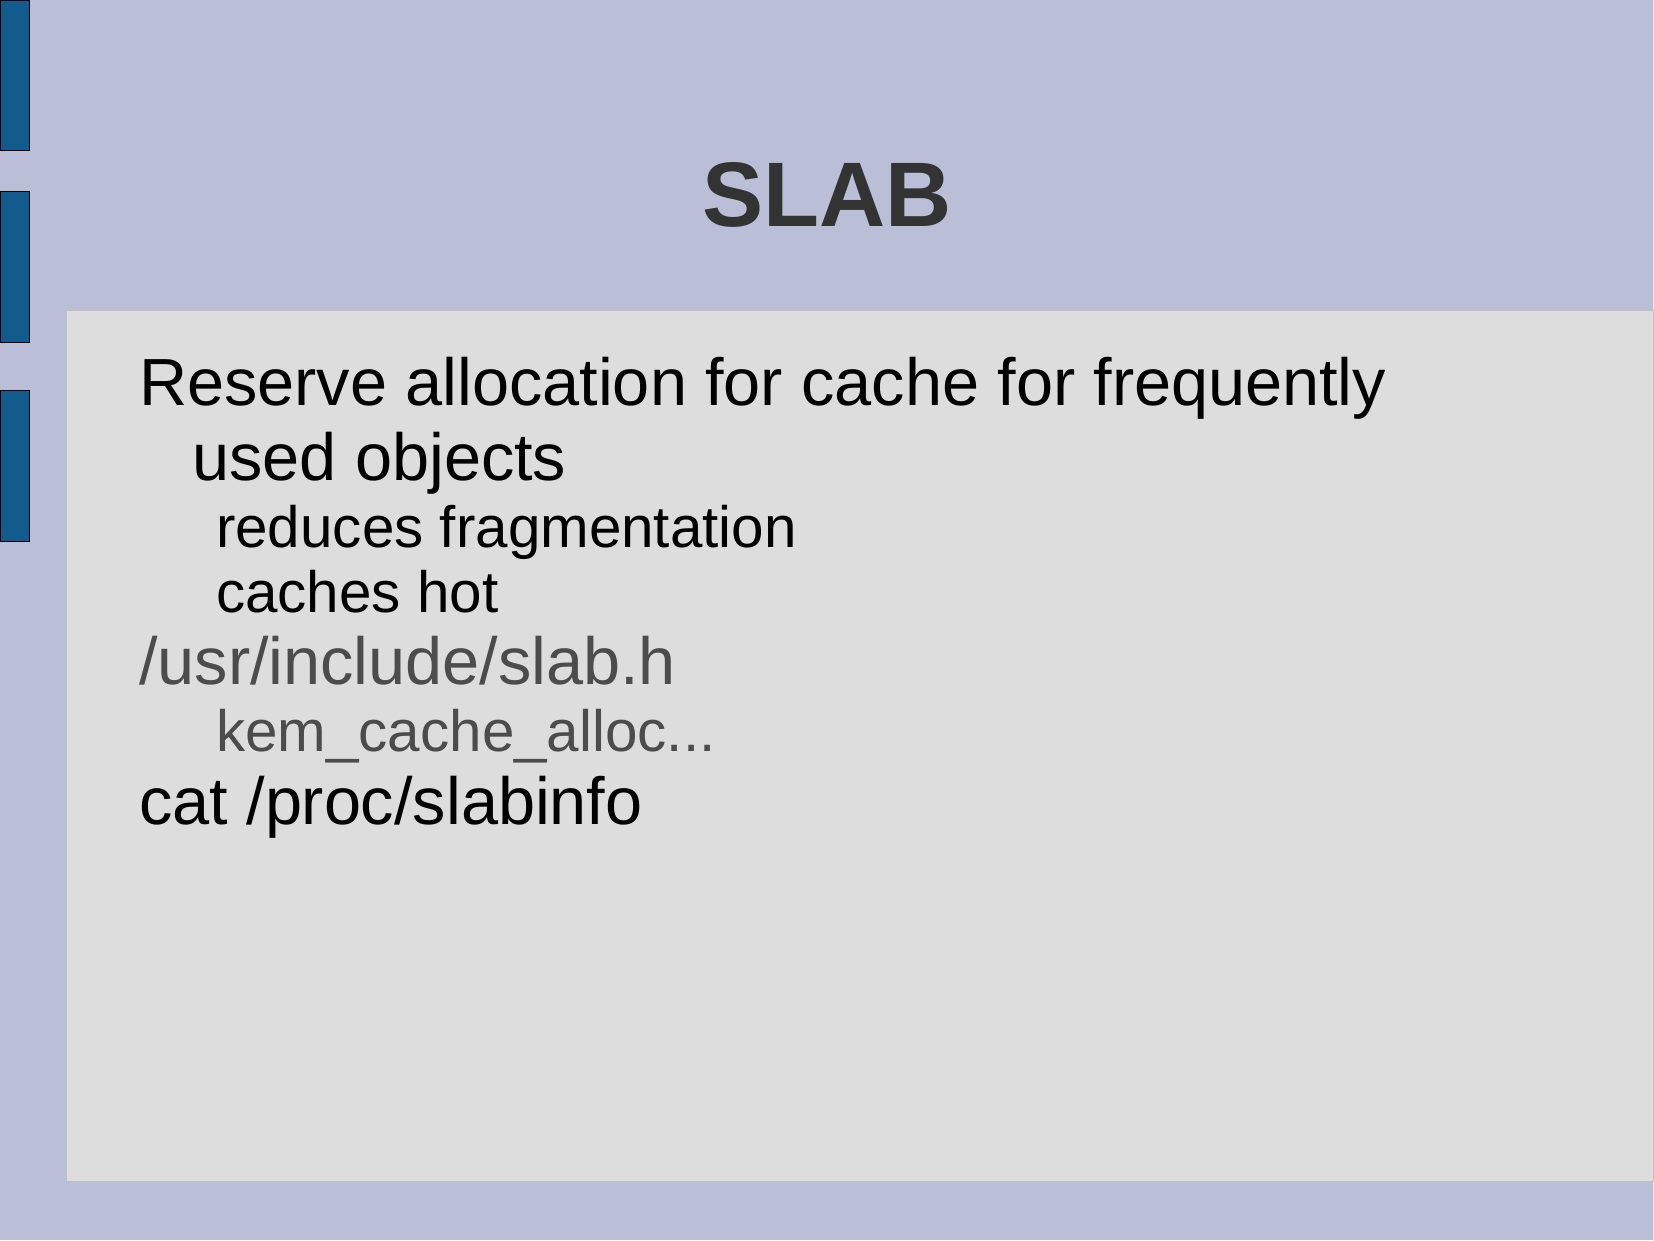

# SLAB
Reserve allocation for cache for frequently used objects
reduces fragmentation
caches hot
/usr/include/slab.h
kem_cache_alloc...
cat /proc/slabinfo